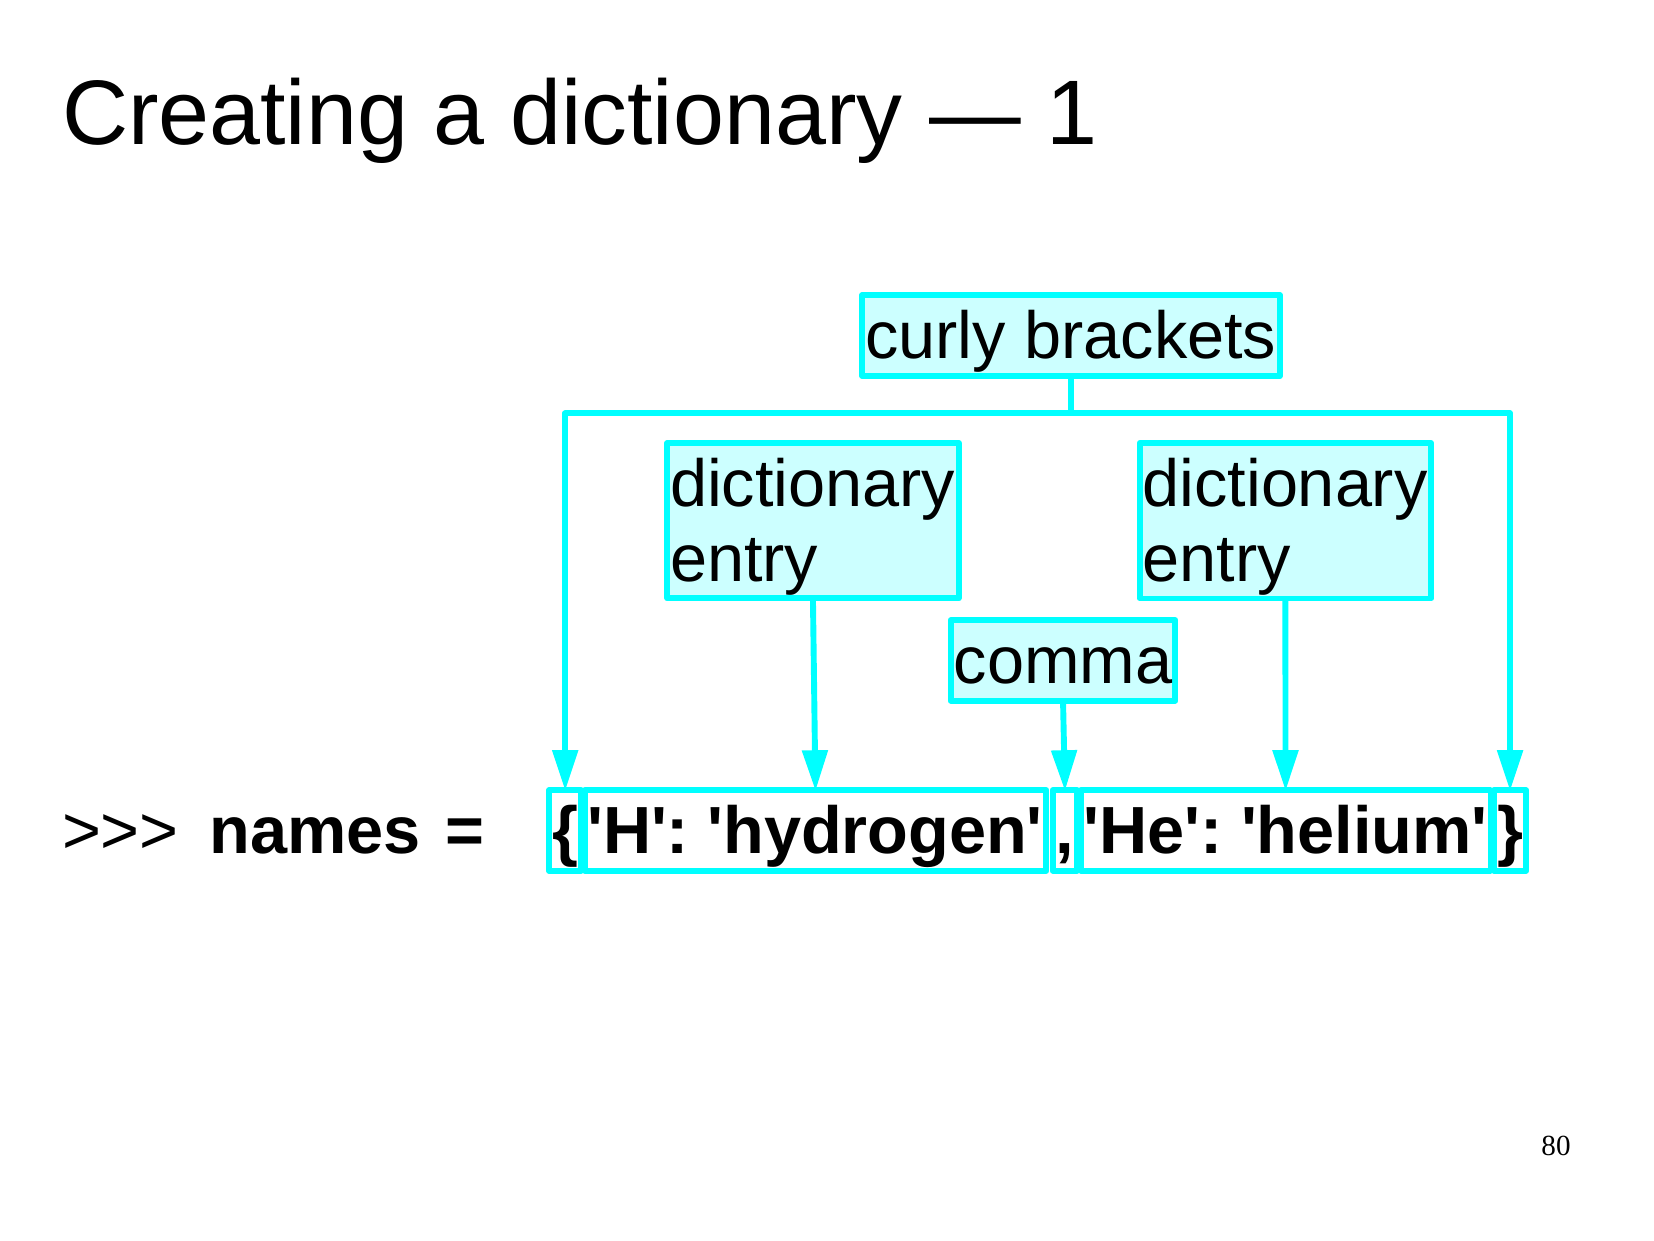

Creating a dictionary — 1
curly brackets
dictionary
entry
dictionary
entry
comma
>>>
names
=
{
'H': 'hydrogen'
,
'He': 'helium'
}
80